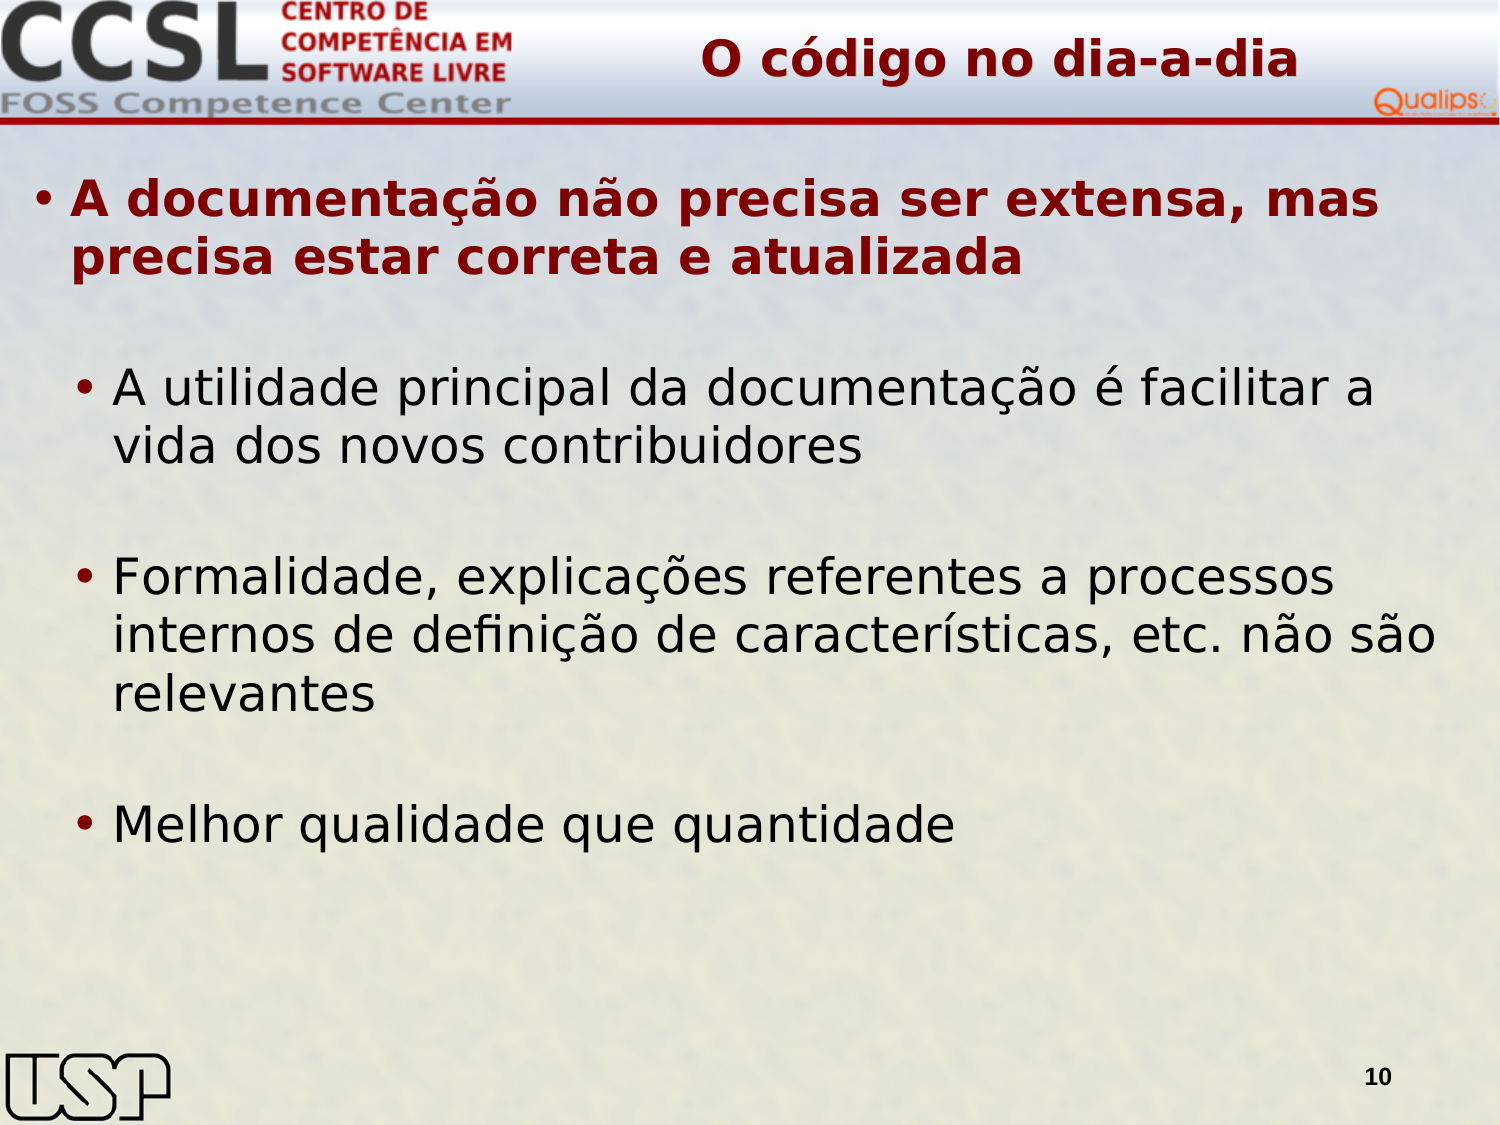

# O código no dia-a-dia
A documentação não precisa ser extensa, mas precisa estar correta e atualizada
A utilidade principal da documentação é facilitar a vida dos novos contribuidores
Formalidade, explicações referentes a processos internos de definição de características, etc. não são relevantes
Melhor qualidade que quantidade